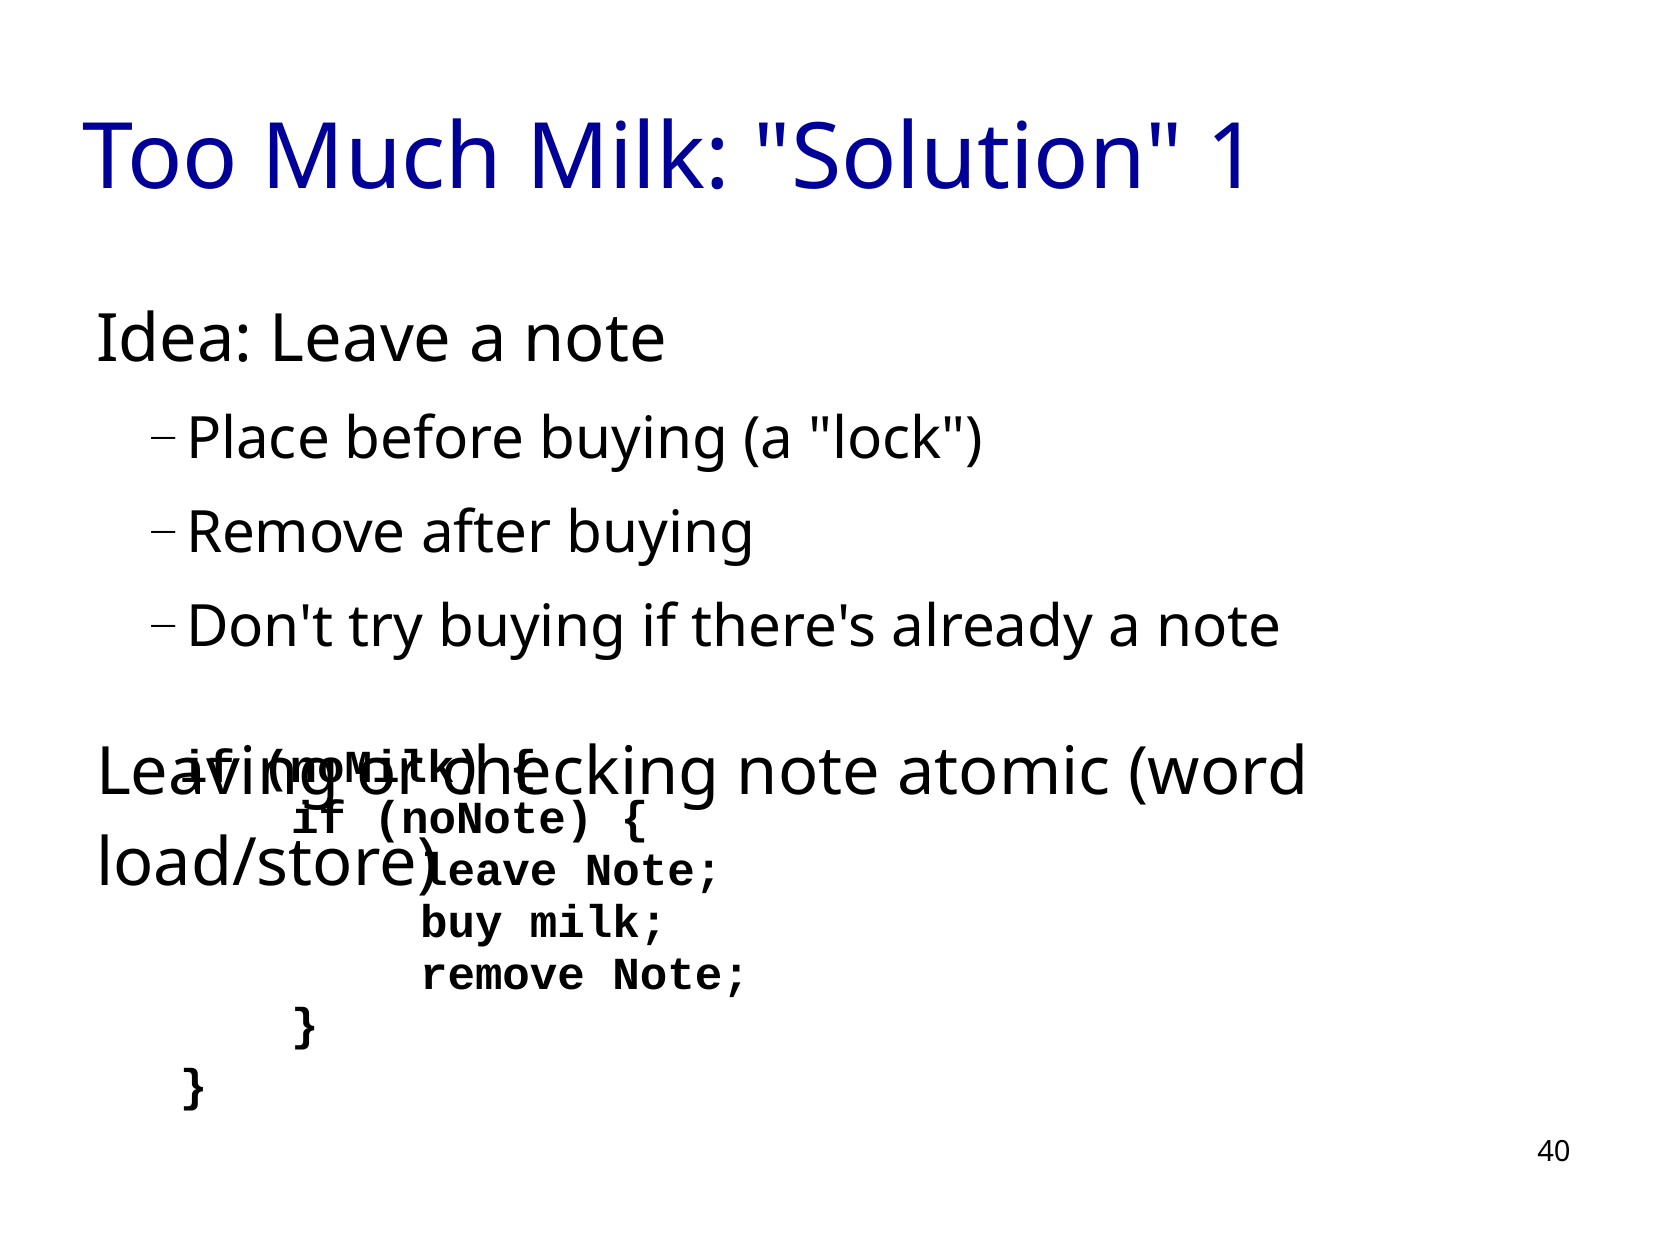

# Too Much Milk: "Solution" 1
Idea: Leave a note
Place before buying (a "lock")
Remove after buying
Don't try buying if there's already a note
Leaving or checking note atomic (word load/store)
if (noMilk) {
 	if (noNote) {
 		 leave Note;
 		 buy milk;
 		 remove Note;
 	}
}
40